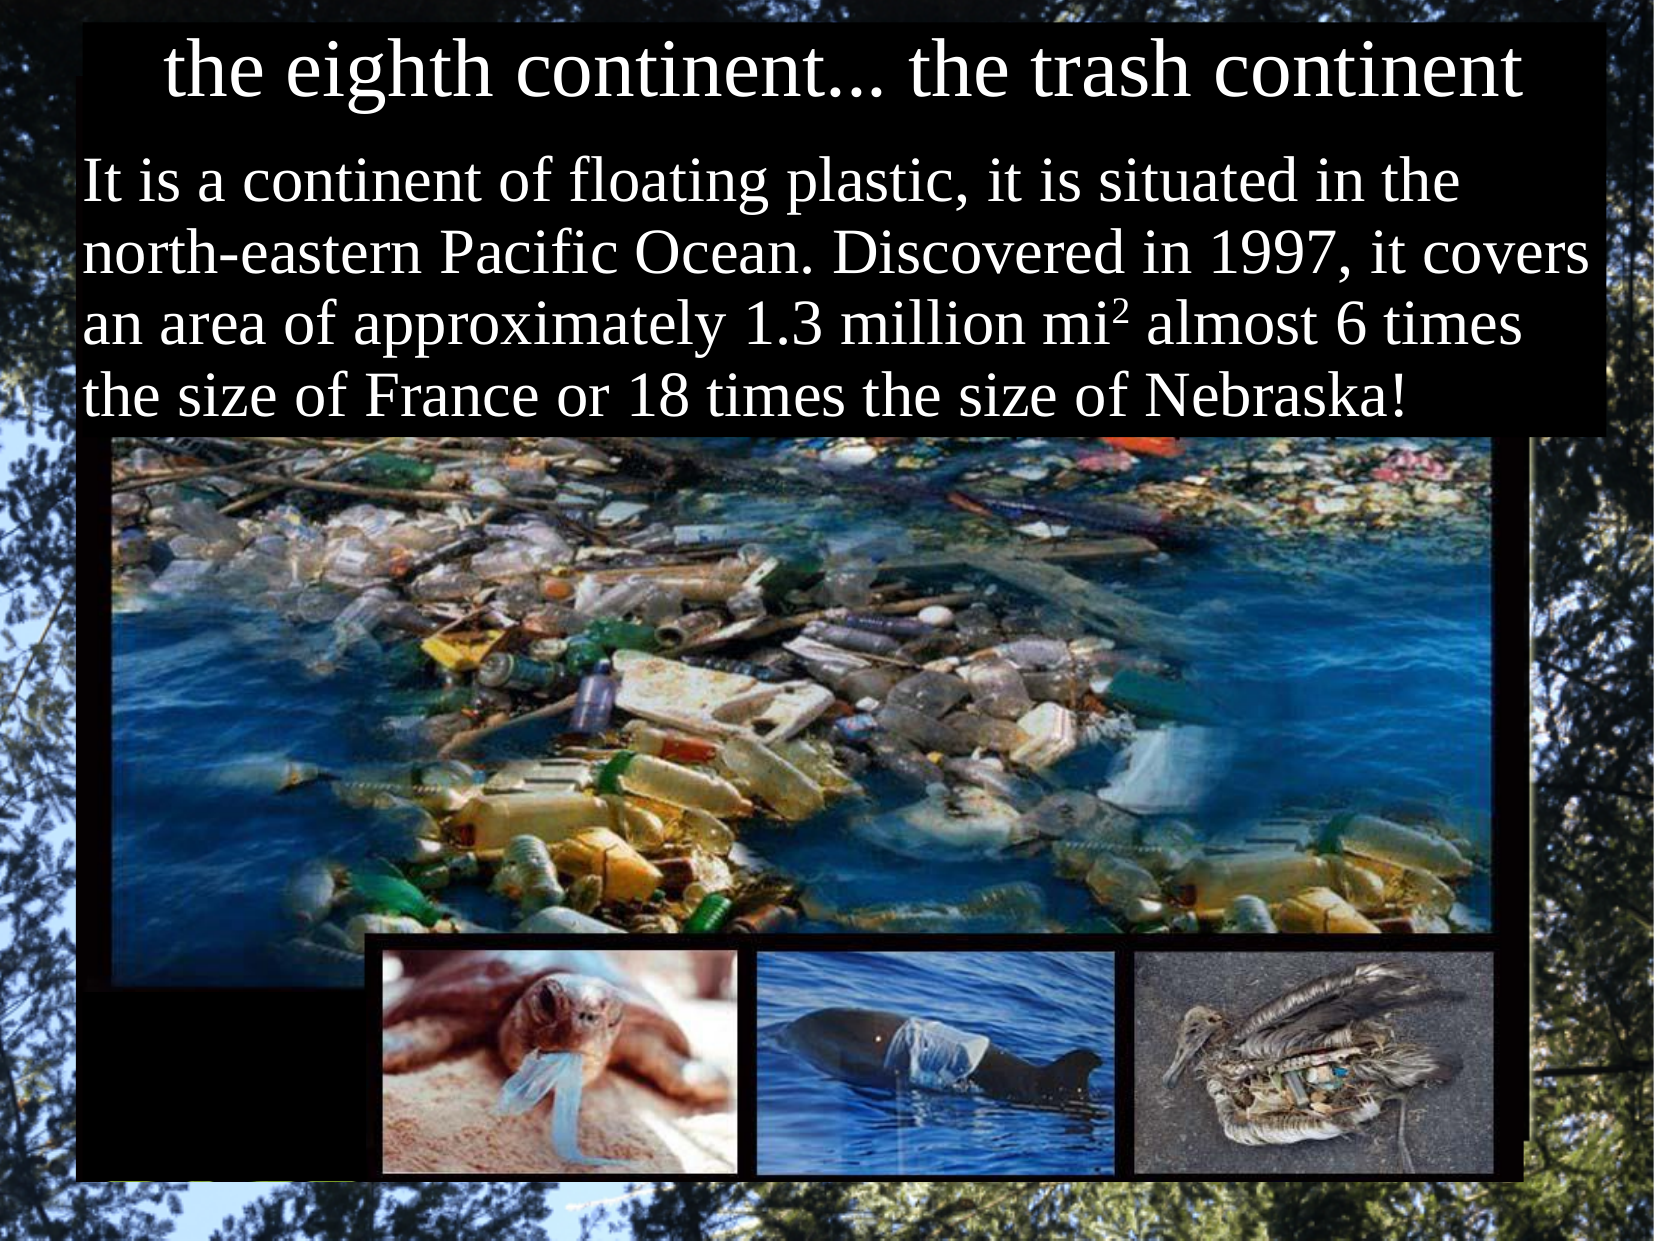

# the eighth continent... the trash continent
It is a continent of floating plastic, it is situated in the north-eastern Pacific Ocean. Discovered in 1997, it covers an area of ​​approximately 1.3 million mi2 almost 6 times the size of France or 18 times the size of Nebraska!